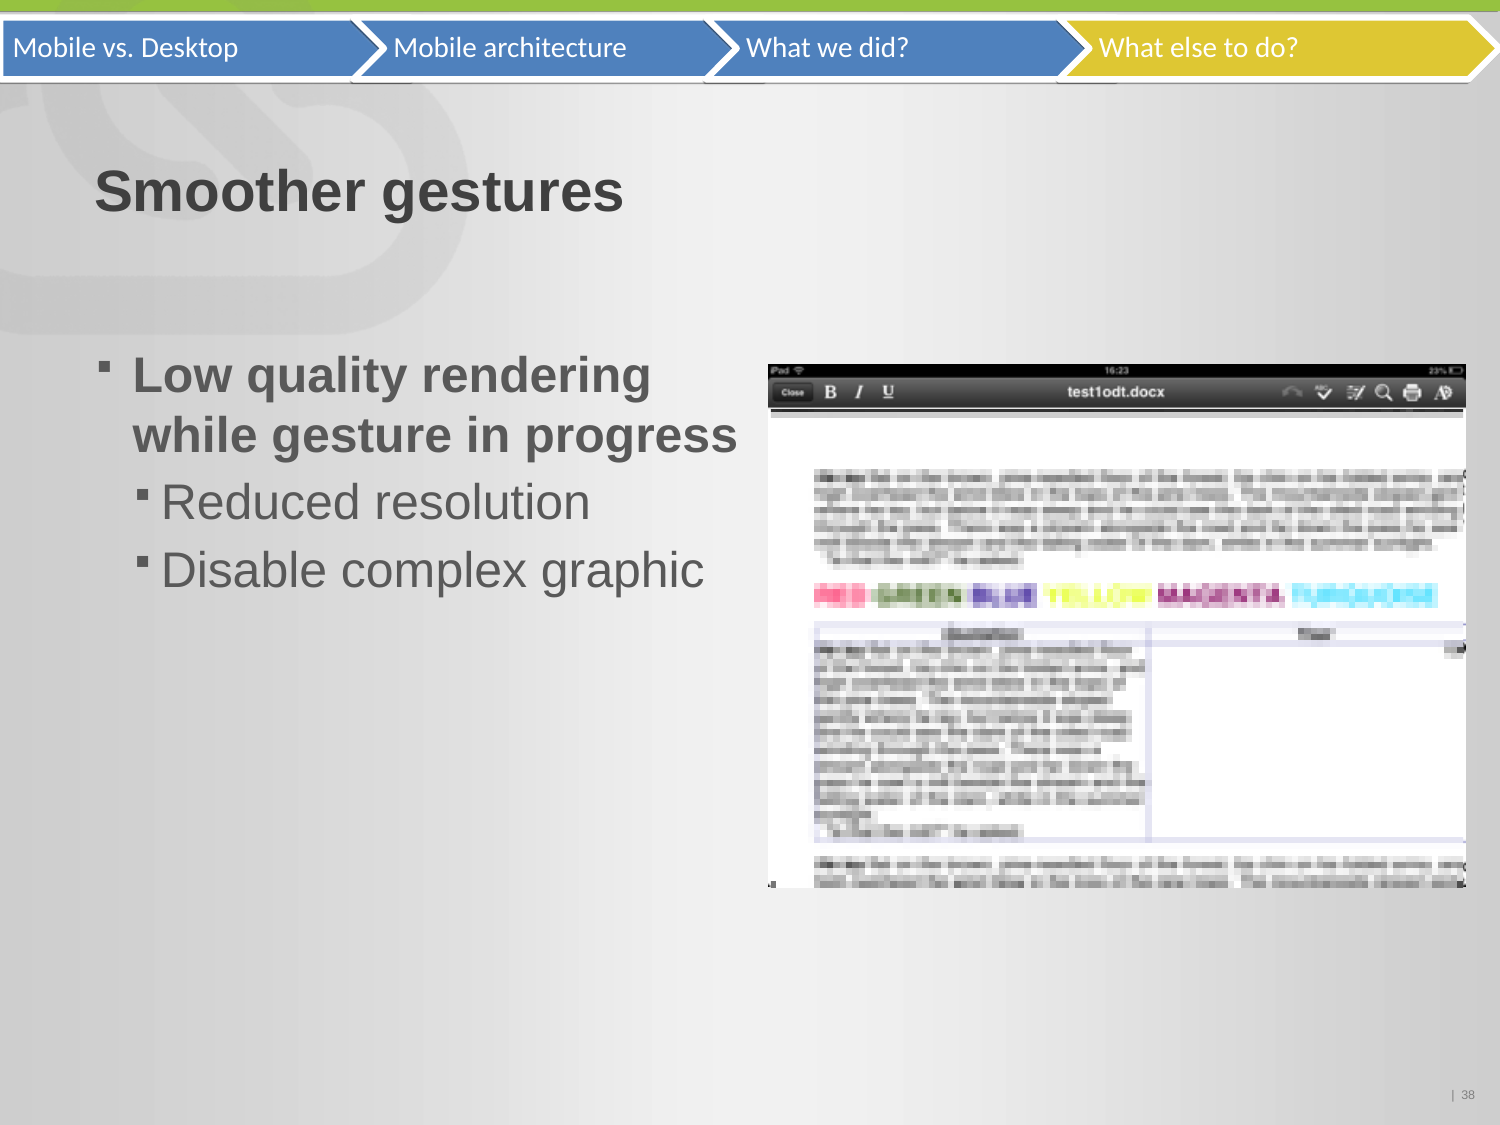

Mobile vs. Desktop
Mobile architecture
What we did?
What else to do?
# Smoother gestures
Low quality rendering while gesture in progress
Reduced resolution
Disable complex graphic